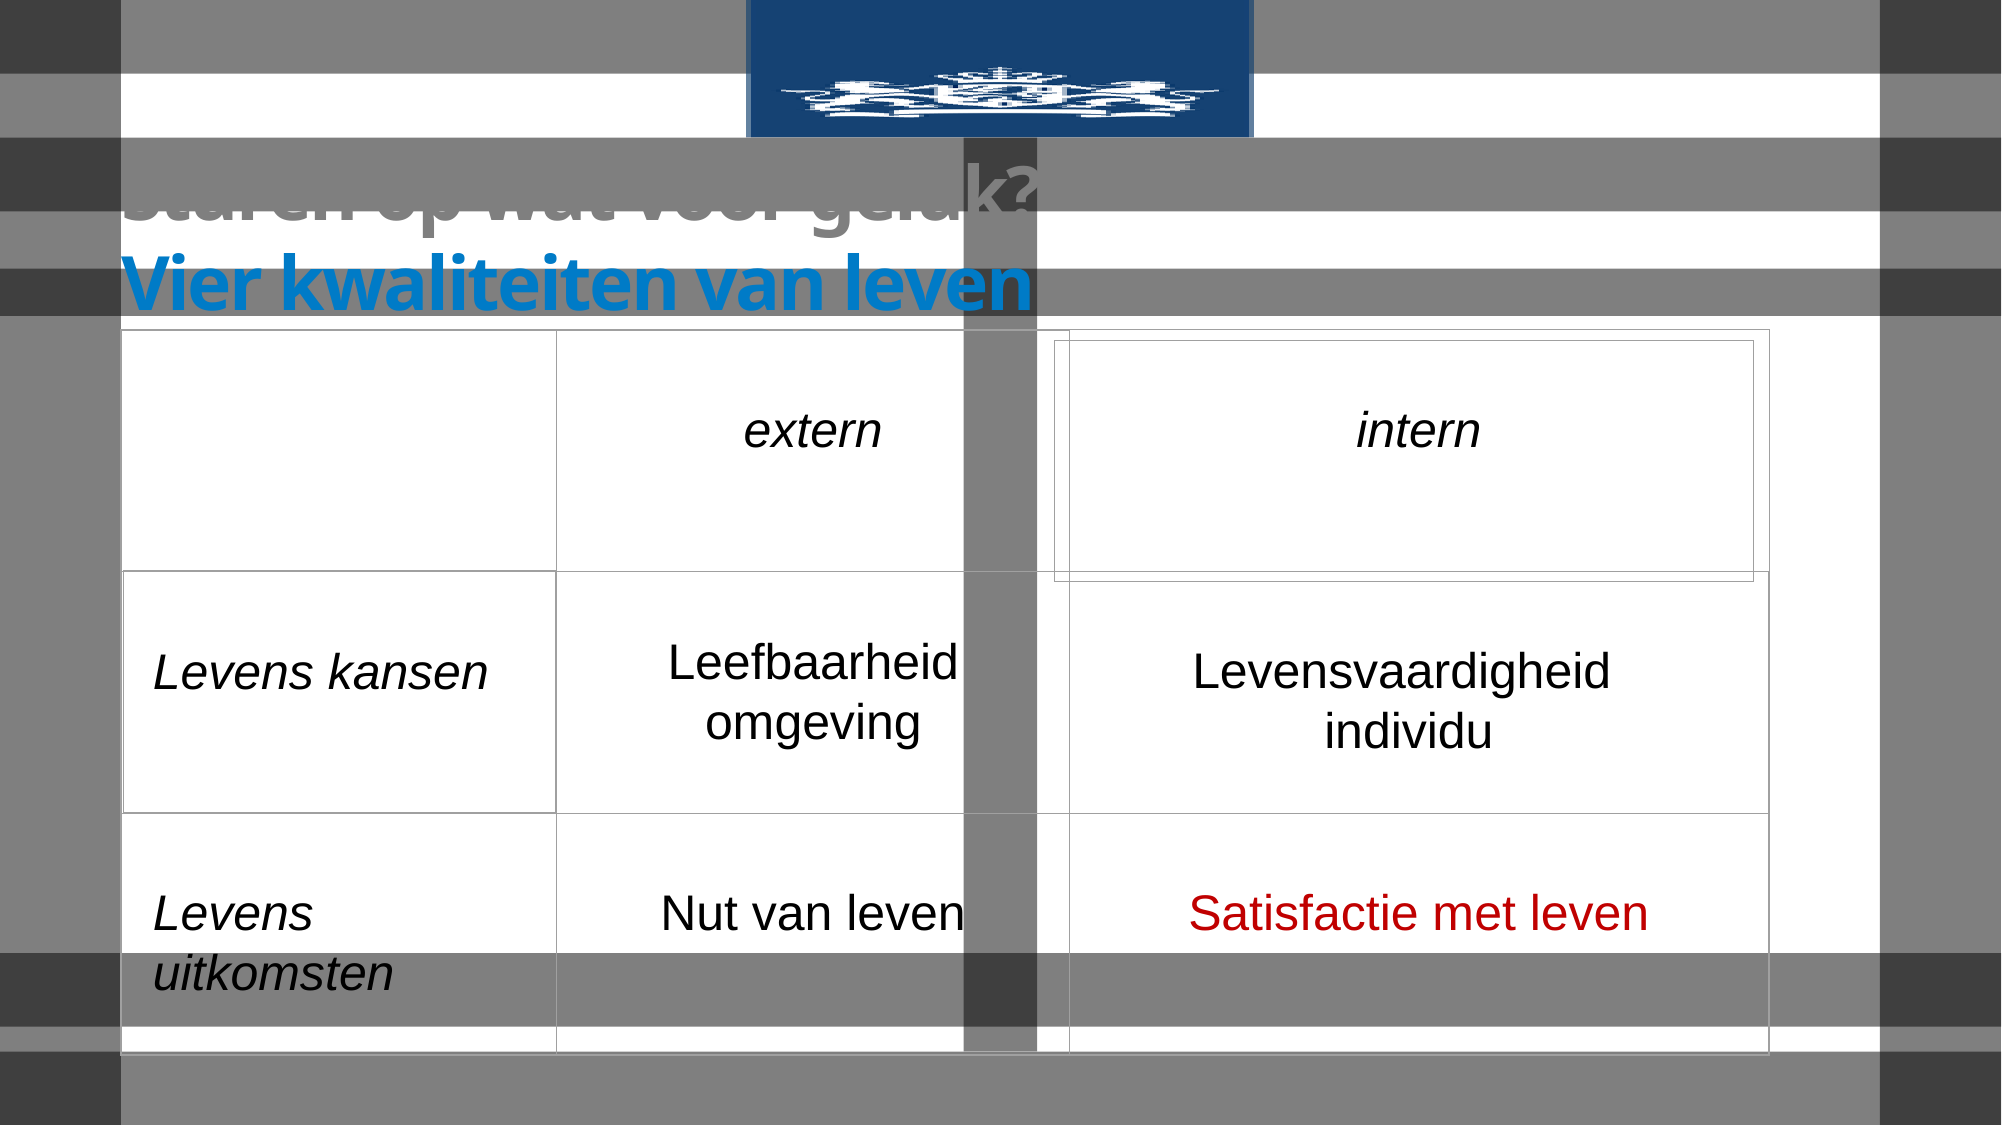

# Sturen op wat voor geluk? Vier kwaliteiten van leven
extern
intern
Levens kansen
Levensvaardigheid
 individu
Leefbaarheid omgeving
Levens uitkomsten
Nut van leven
Satisfactie met leven
Prof. dr. Ruut Veenhoven
 - X